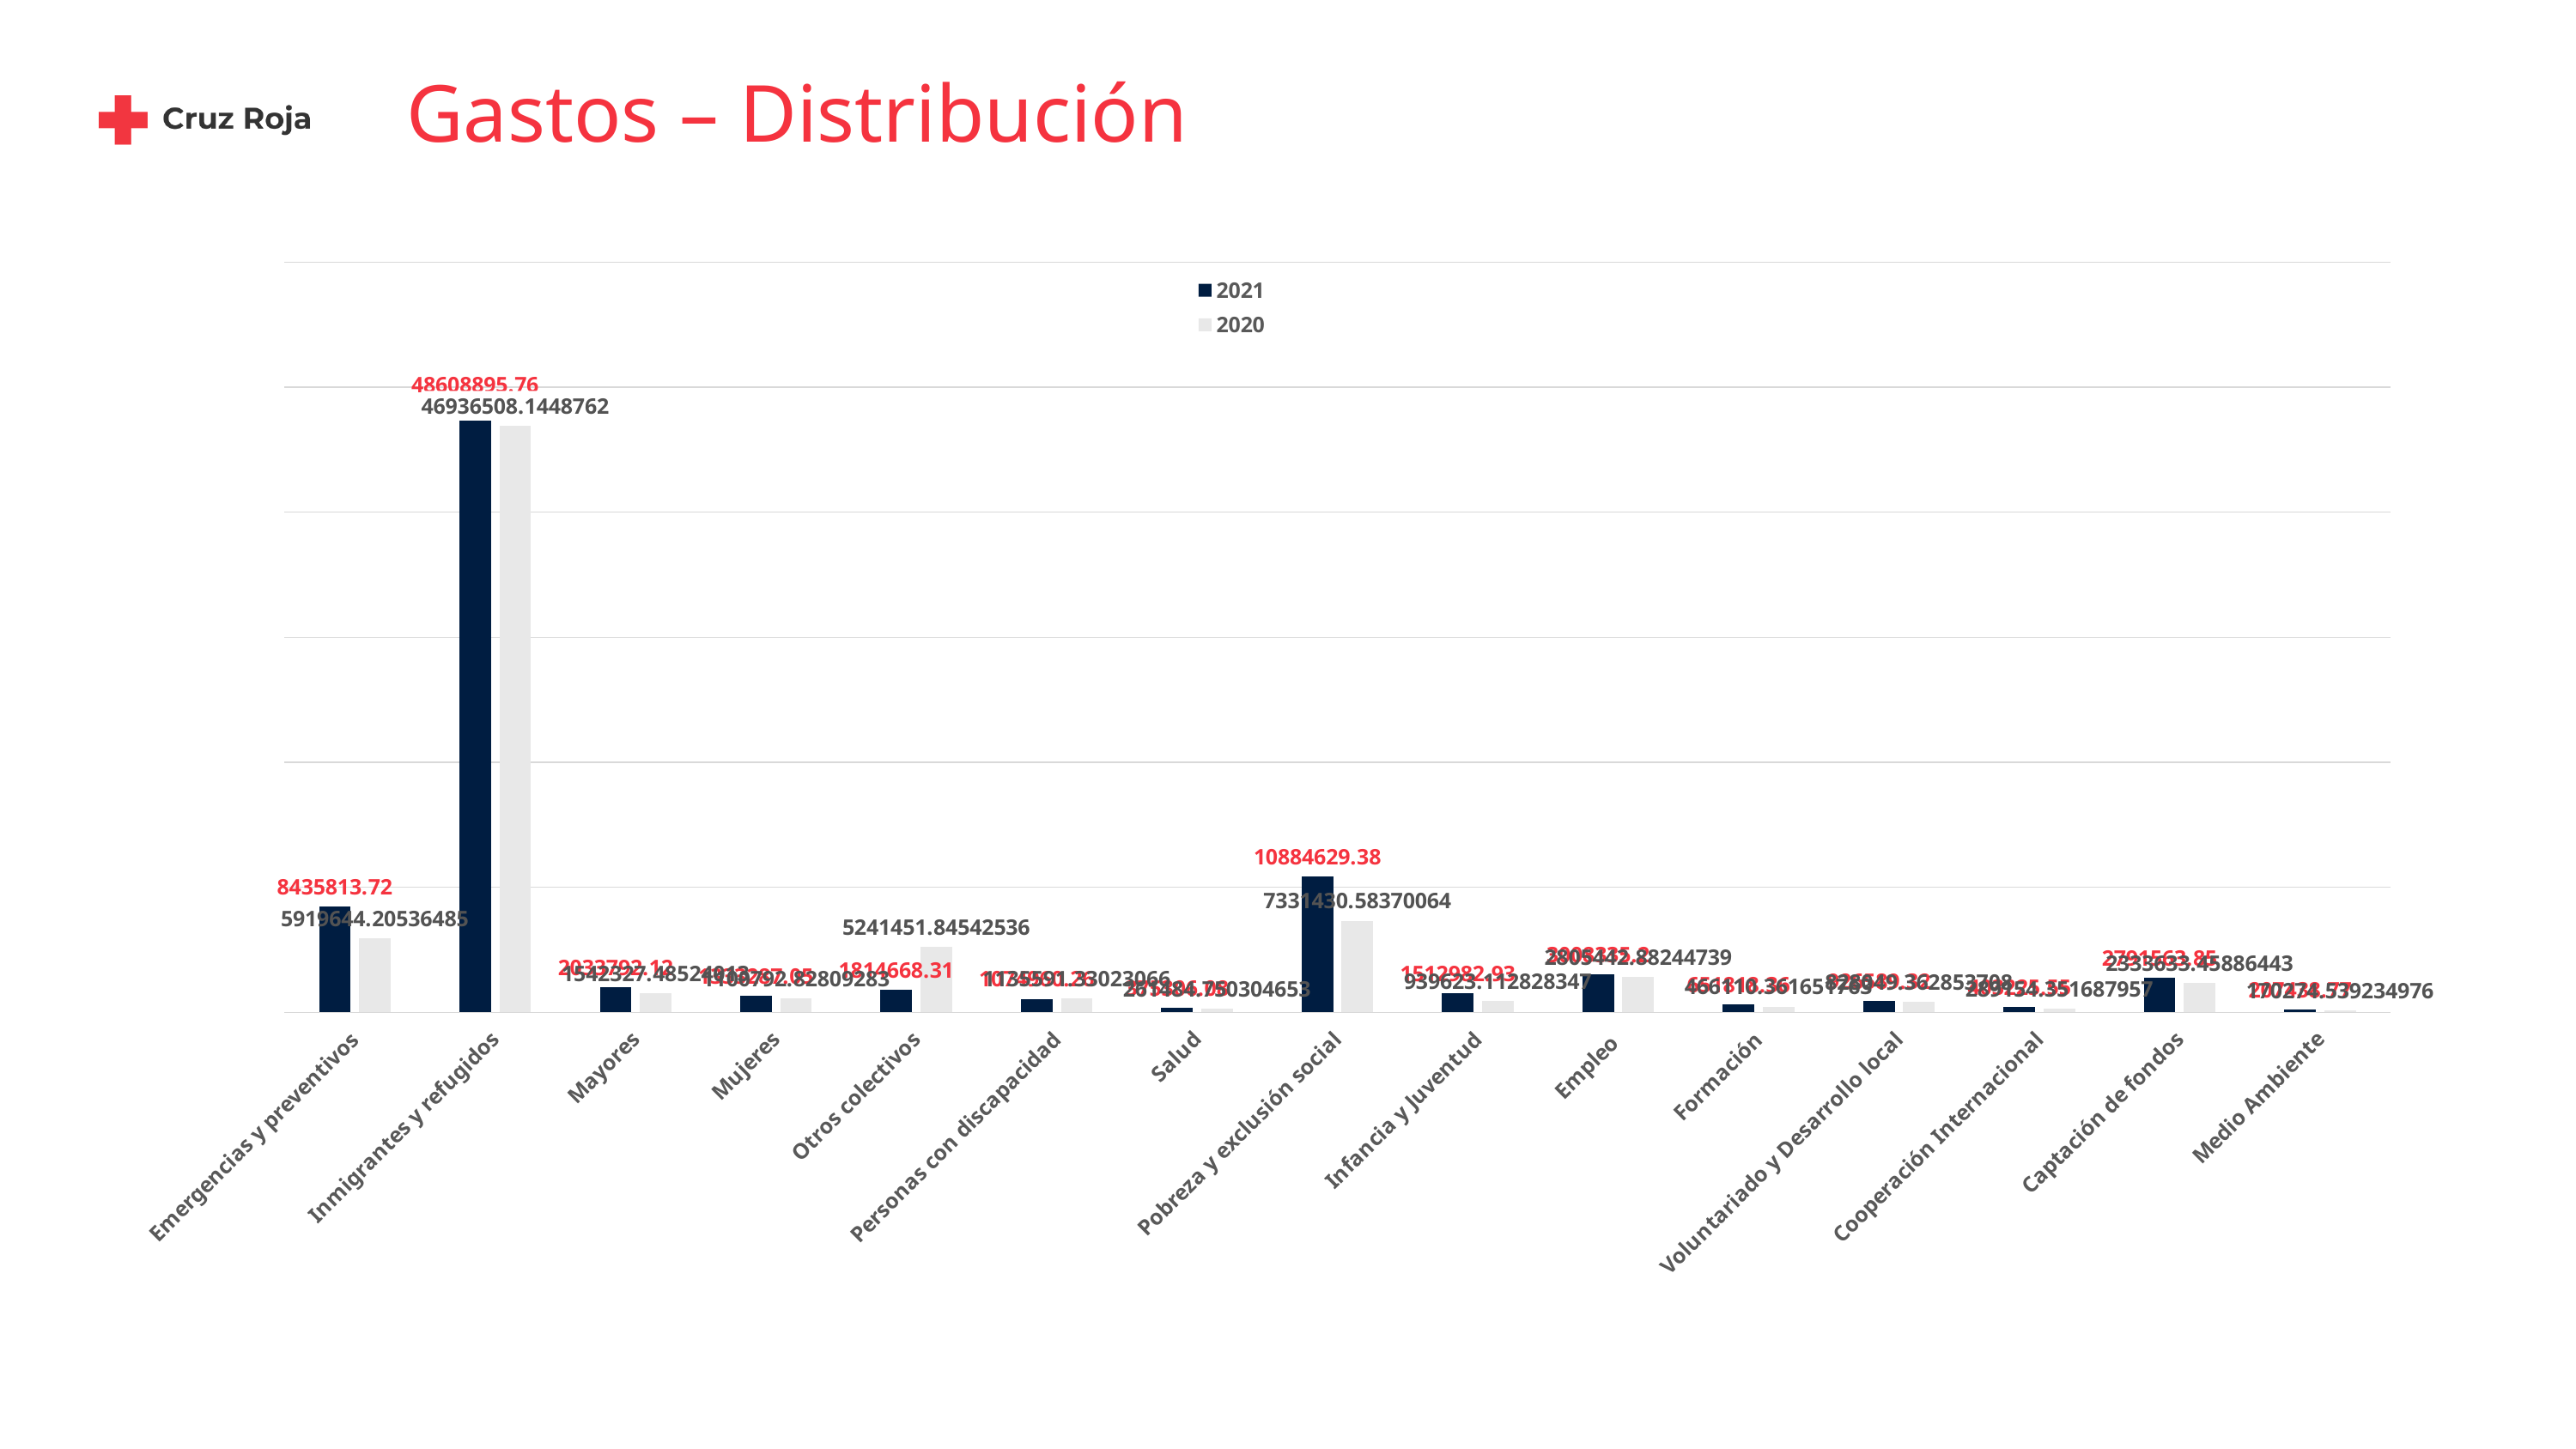

Gastos – Distribución
### Chart
| Category | 2021 | 2020 |
|---|---|---|
| Emergencias y preventivos | 8435813.72 | 5919644.20536485 |
| Inmigrantes y refugidos | 48608895.76 | 46936508.1448762 |
| Mayores | 2033792.12 | 1542327.48524013 |
| Mujeres | 1333287.05 | 1100792.82809283 |
| Otros colectivos | 1814668.31 | 5241451.84542536 |
| Personas con discapacidad | 1074960.26 | 1135591.33023066 |
| Salud | 375306.08 | 261484.750304653 |
| Pobreza y exclusión social | 10884629.38 | 7331430.58370064 |
| Infancia y Juventud | 1512982.93 | 939623.112828347 |
| Empleo | 3008335.2 | 2805442.88244739 |
| Formación | 651818.36 | 466110.361651763 |
| Voluntariado y Desarrollo local | 926589.32 | 828049.362853708 |
| Cooperación Internacional | 403225.55 | 289154.351687957 |
| Captación de fondos | 2791563.85 | 2333633.45886443 |
| Medio Ambiente | 207438.77 | 170274.539234976 |